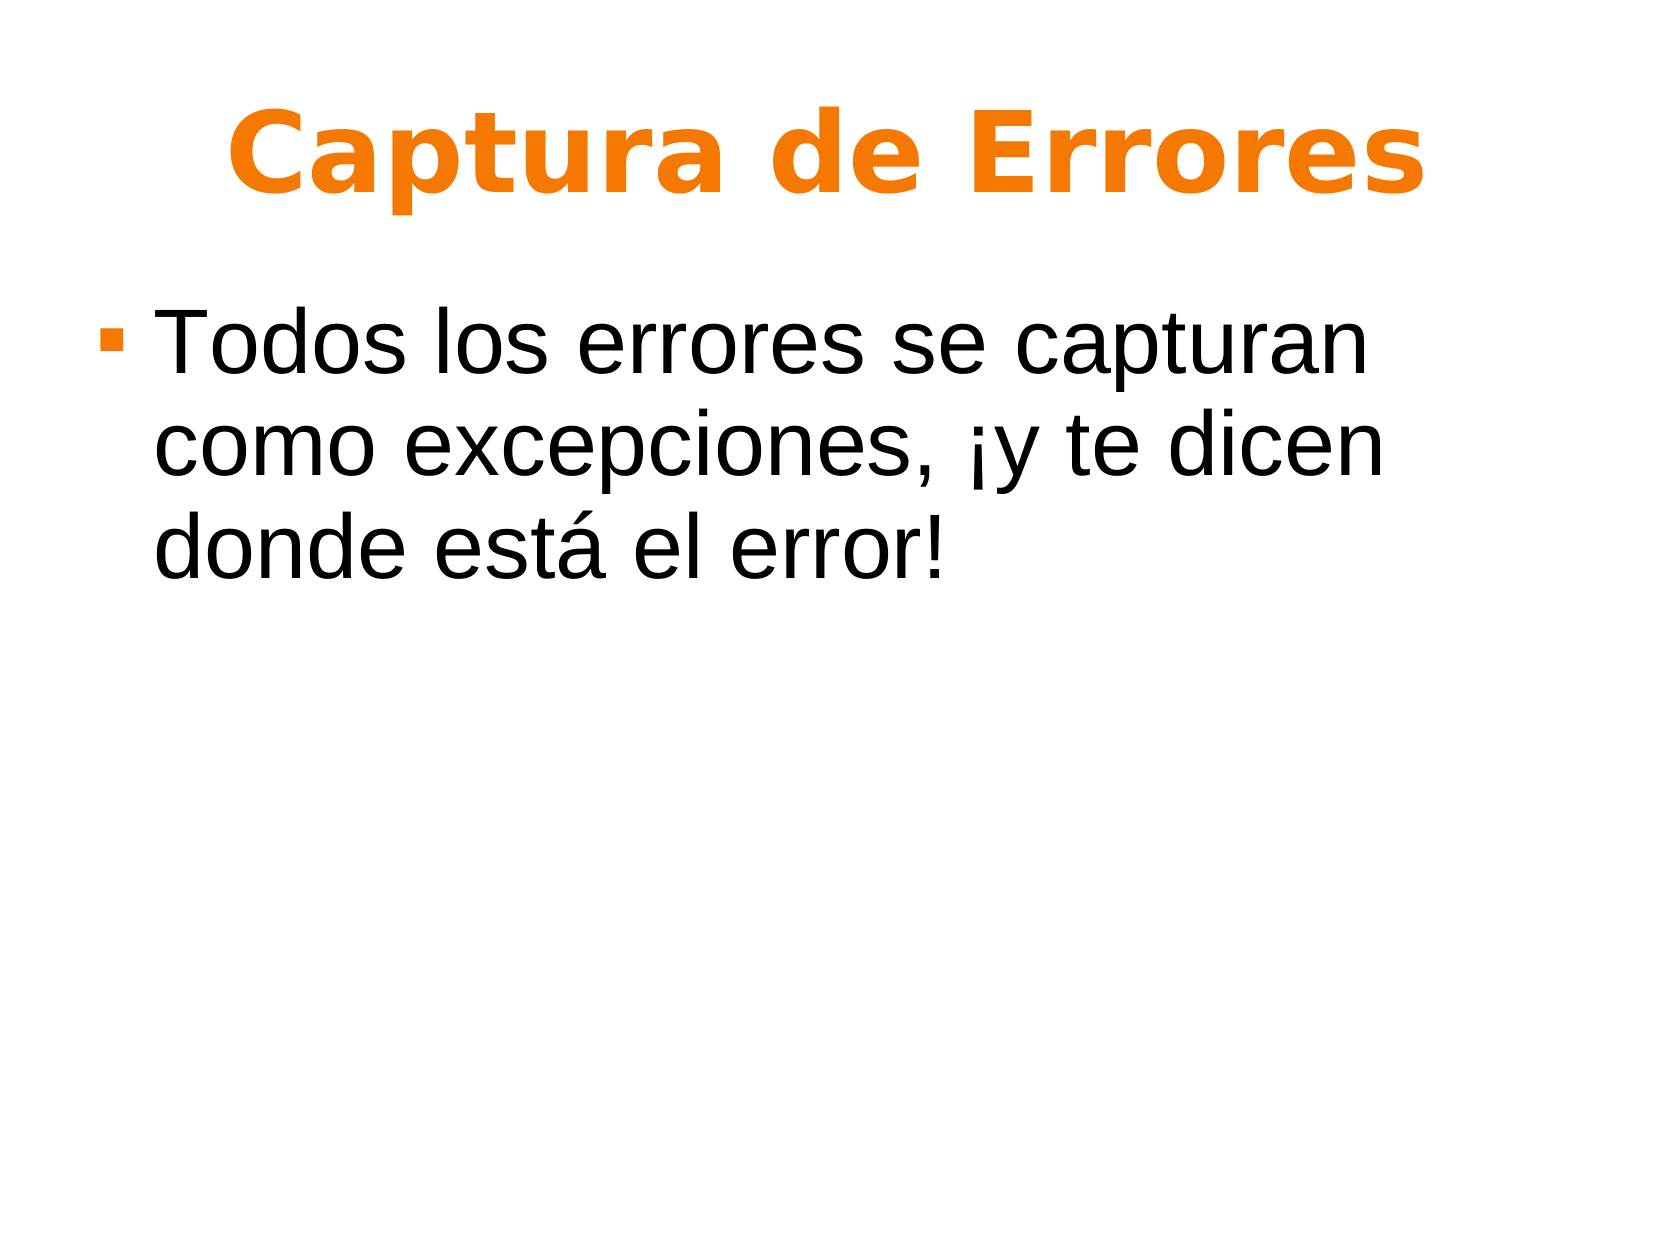

# Captura de Errores
Todos los errores se capturan como excepciones, ¡y te dicen donde está el error!